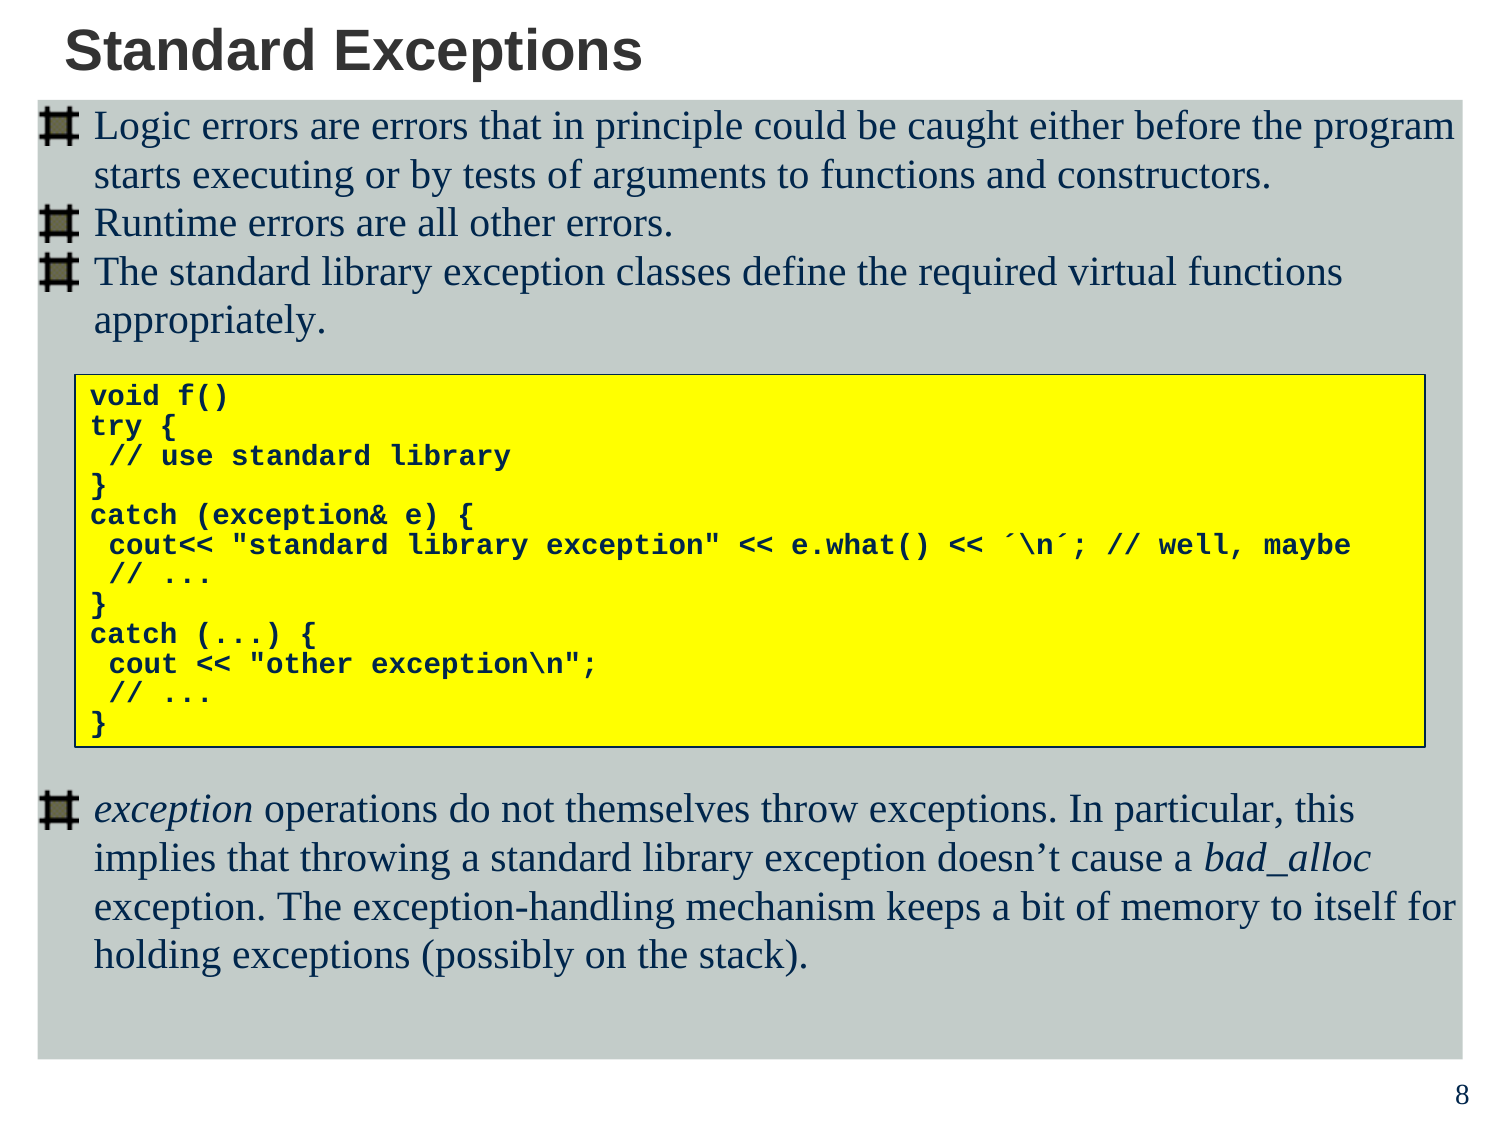

# Standard Exceptions
Logic errors are errors that in principle could be caught either before the program starts executing or by tests of arguments to functions and constructors.
Runtime errors are all other errors.
The standard library exception classes define the required virtual functions appropriately.
exception operations do not themselves throw exceptions. In particular, this implies that throwing a standard library exception doesn’t cause a bad_alloc exception. The exception-handling mechanism keeps a bit of memory to itself for holding exceptions (possibly on the stack).
void f()
try {
	// use standard library
}
catch (exception& e) {
	cout<< "standard library exception" << e.what() << ´\n´; // well, maybe
	// ...
}
catch (...) {
	cout << "other exception\n";
	// ...
}